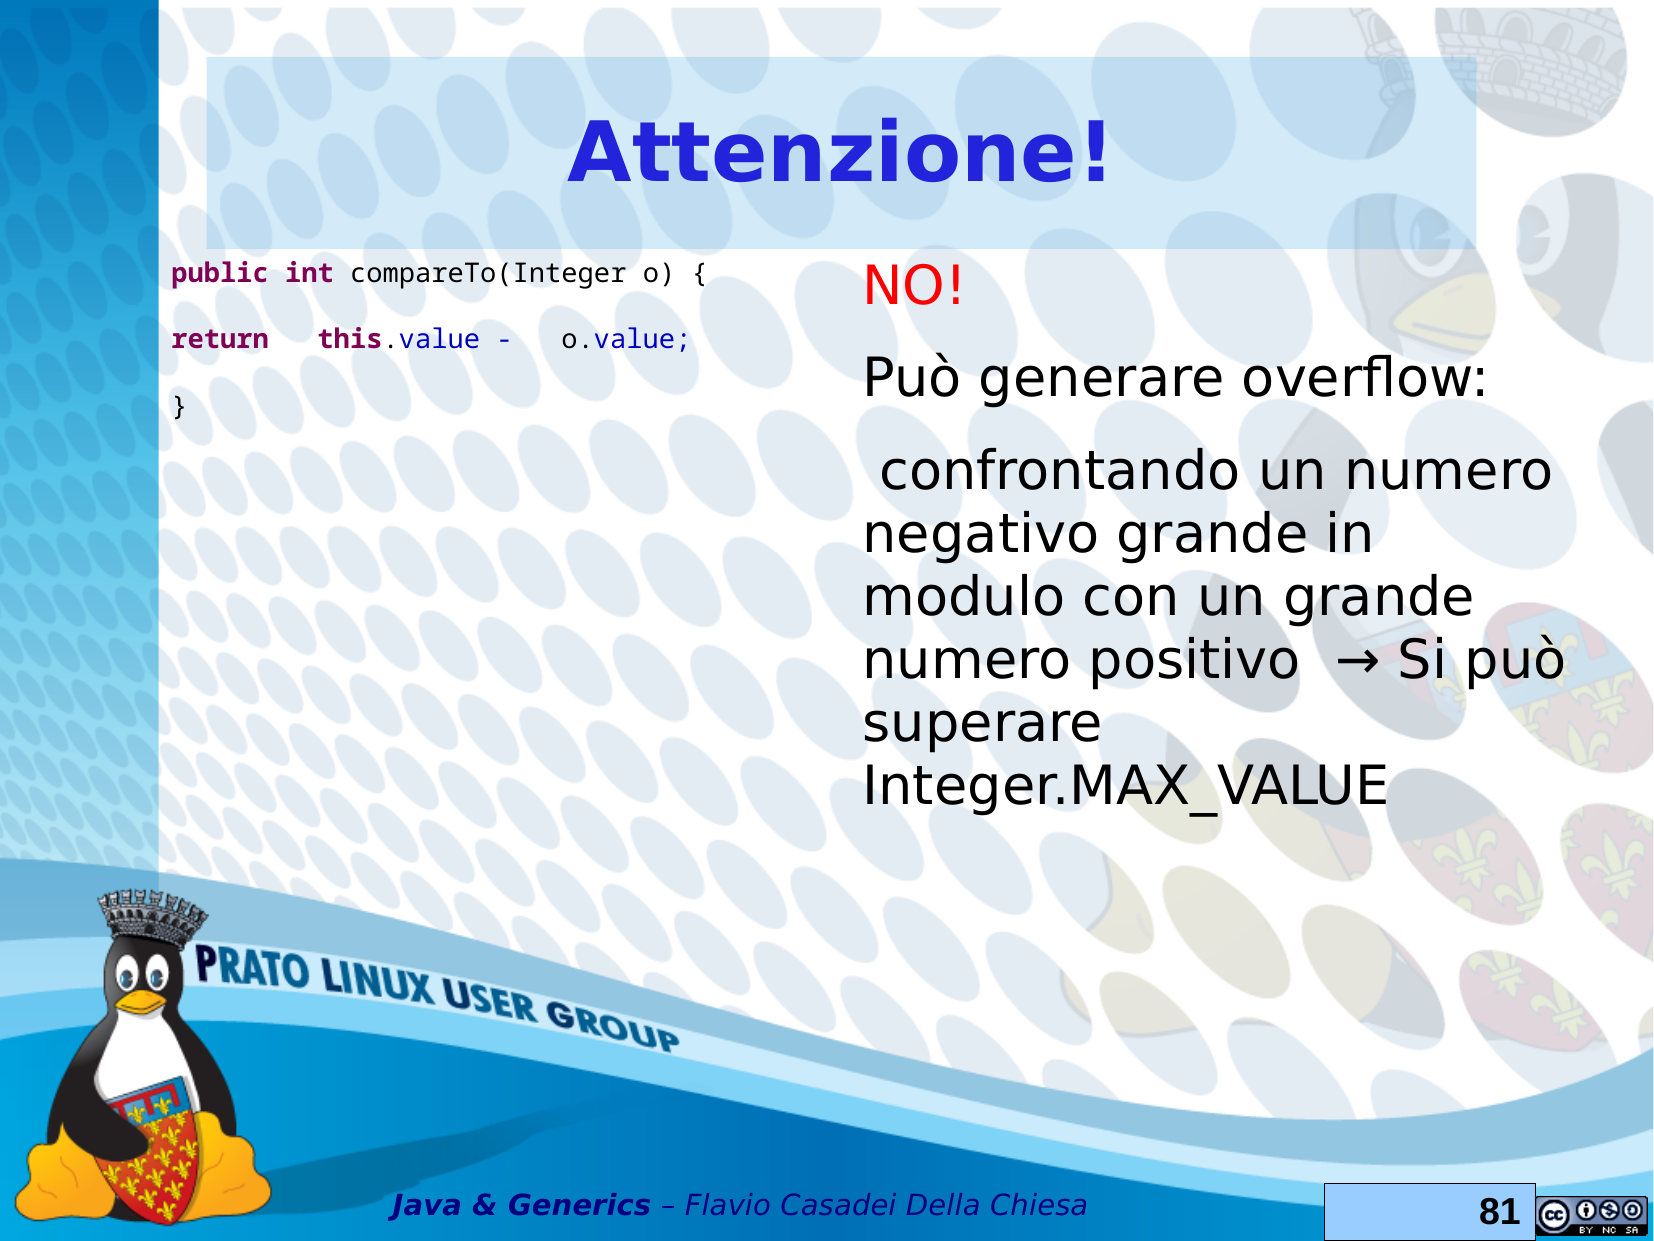

# Attenzione!
public int compareTo(Integer o) {
return this.value - o.value;
}
NO!
Può generare overflow:
 confrontando un numero negativo grande in modulo con un grande numero positivo → Si può superare Integer.MAX_VALUE